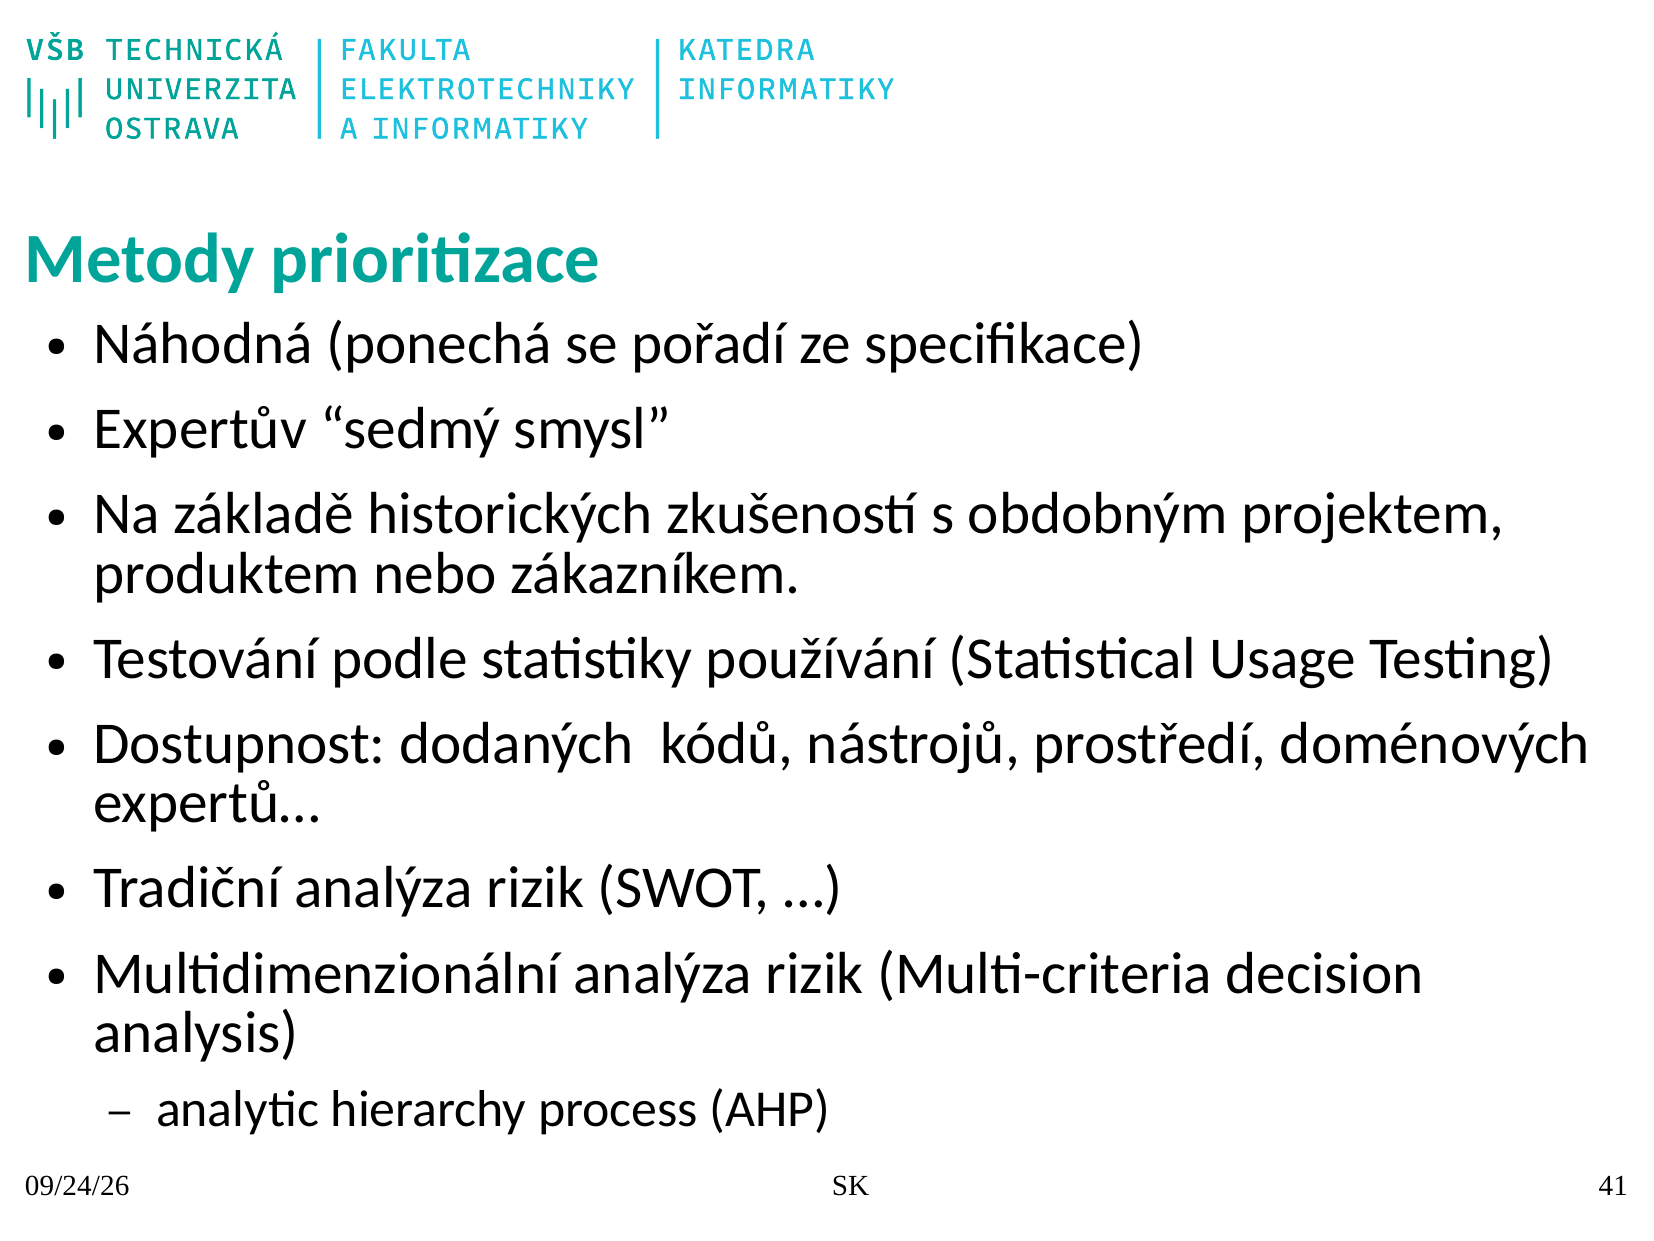

# Metody prioritizace
Náhodná (ponechá se pořadí ze specifikace)
Expertův “sedmý smysl”
Na základě historických zkušeností s obdobným projektem, produktem nebo zákazníkem.
Testování podle statistiky používání (Statistical Usage Testing)
Dostupnost: dodaných kódů, nástrojů, prostředí, doménových expertů…
Tradiční analýza rizik (SWOT, …)
Multidimenzionální analýza rizik (Multi-criteria decision analysis)
analytic hierarchy process (AHP)
SK
41